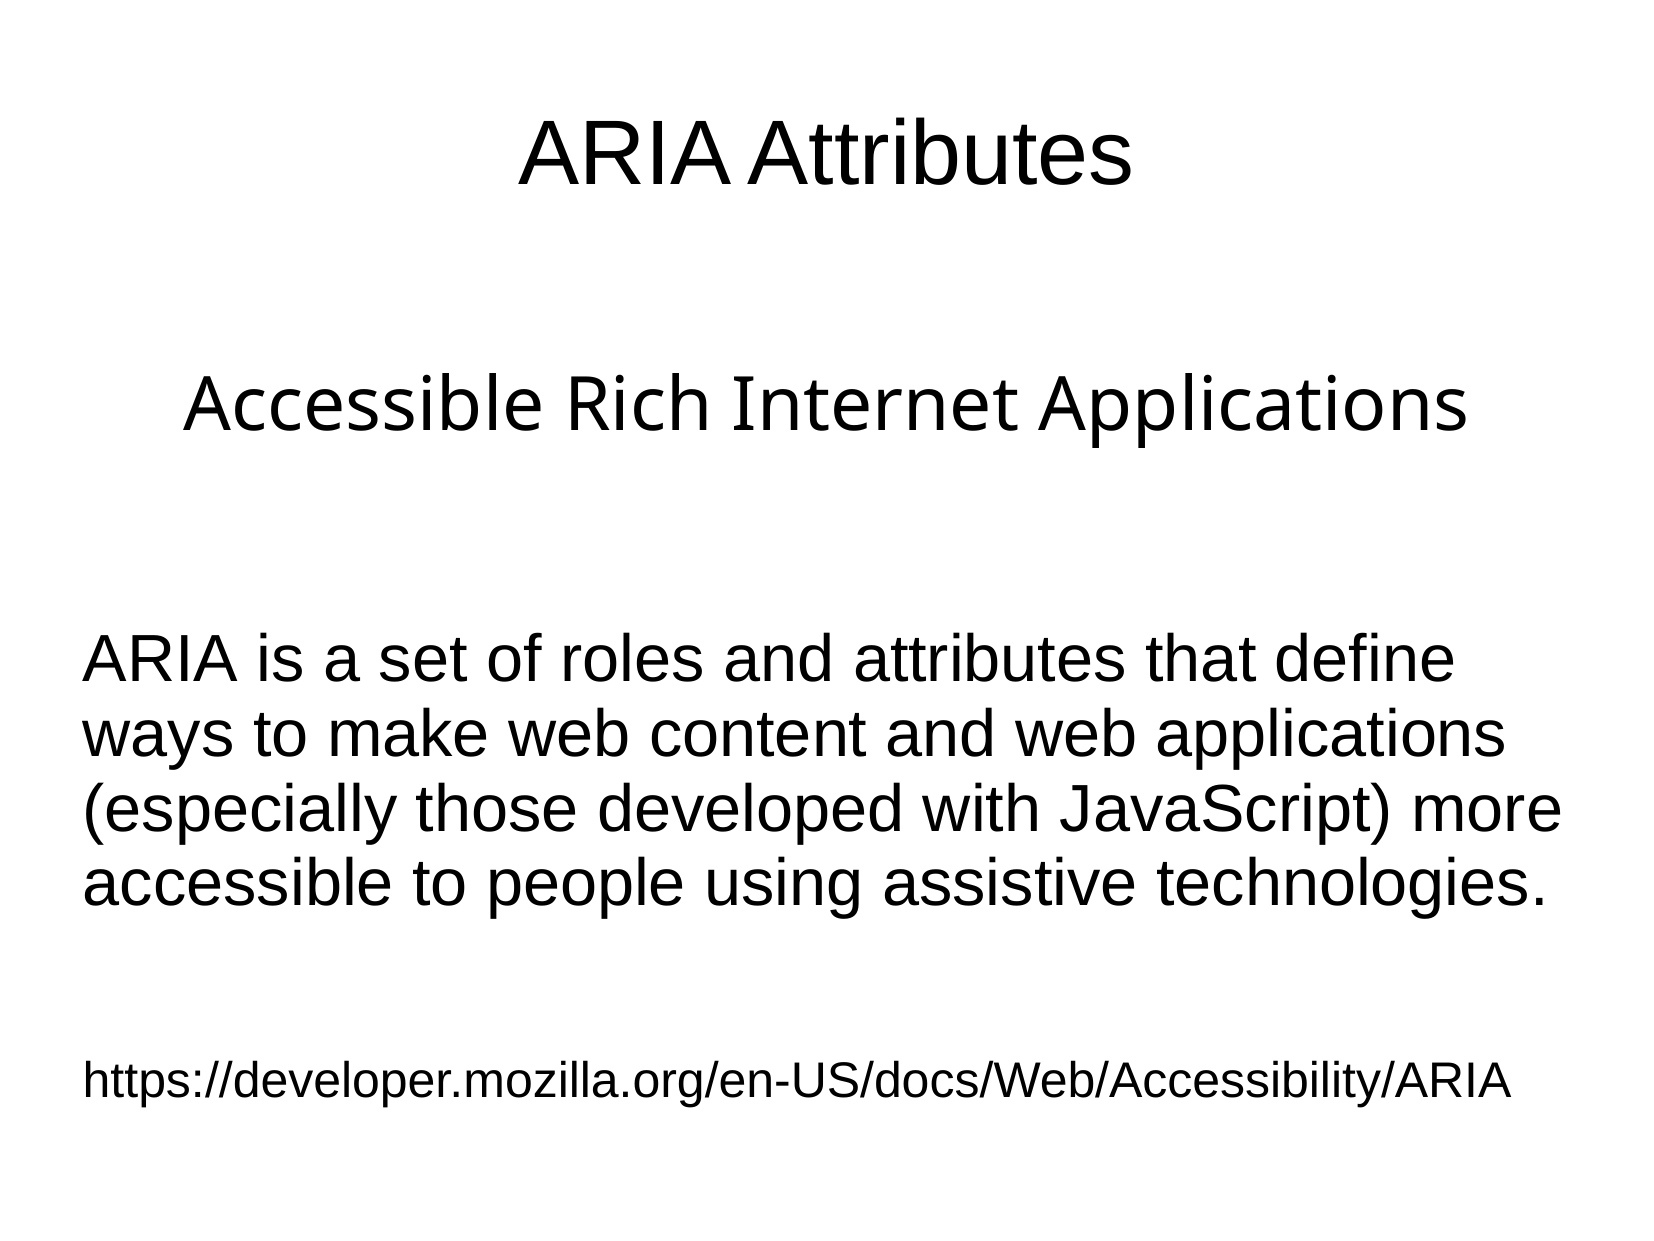

# ARIA Attributes
Accessible Rich Internet Applications
ARIA is a set of roles and attributes that define ways to make web content and web applications (especially those developed with JavaScript) more accessible to people using assistive technologies.
https://developer.mozilla.org/en-US/docs/Web/Accessibility/ARIA